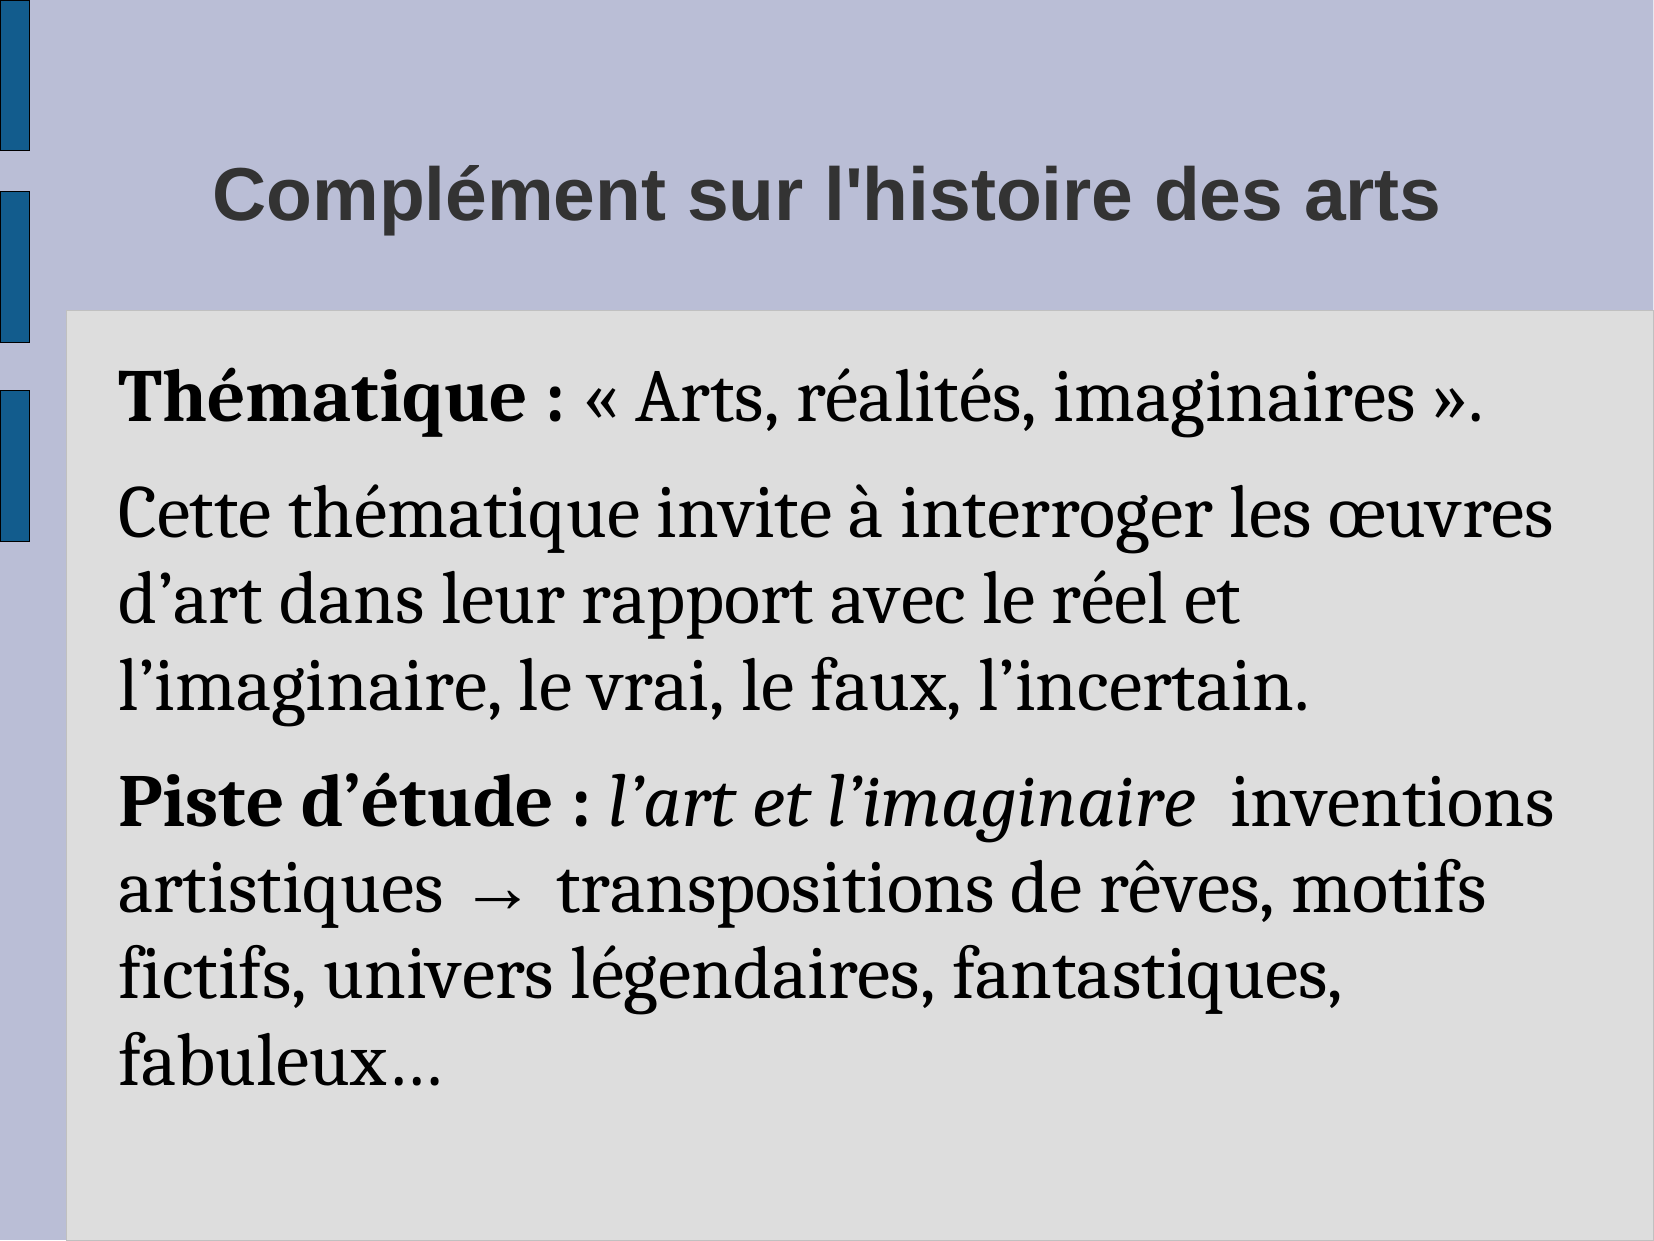

# Complément sur l'histoire des arts
Thématique : « Arts, réalités, imaginaires ».
Cette thématique invite à interroger les œuvres d’art dans leur rapport avec le réel et l’imaginaire, le vrai, le faux, l’incertain.
Piste d’étude : l’art et l’imaginaire  inventions artistiques → transpositions de rêves, motifs fictifs, univers légendaires, fantastiques, fabuleux…